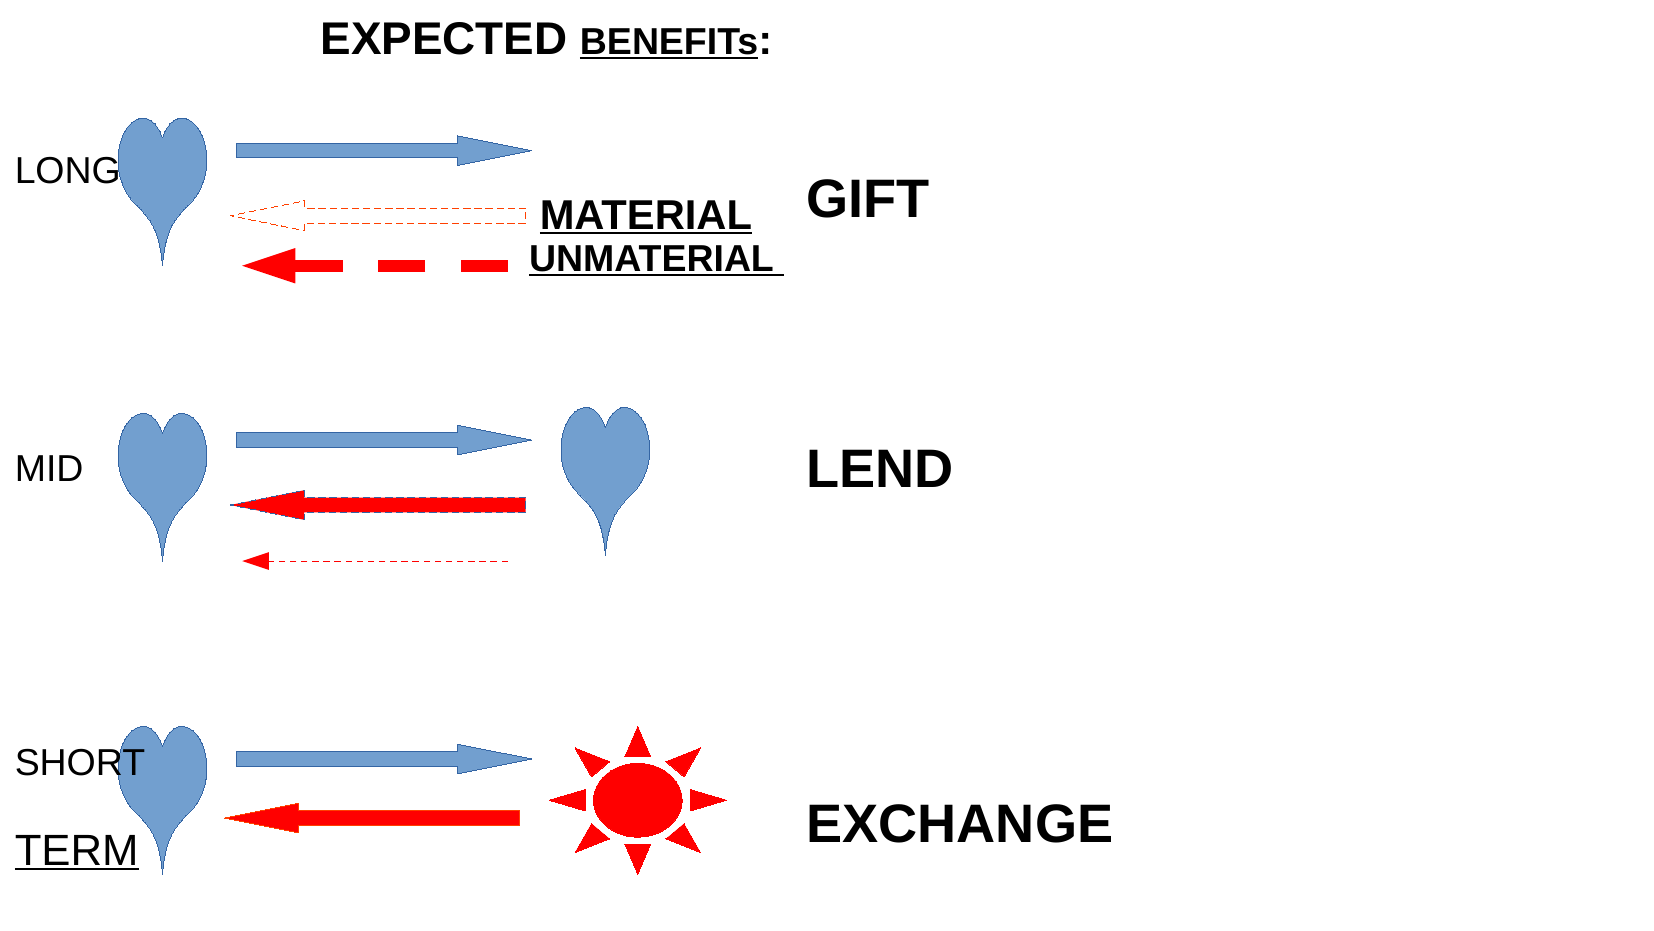

EXPECTED BENEFITs:
LONG
 MATERIAL
 UNMATERIAL
MID
SHORT
TERM
GIFT
LEND
EXCHANGE